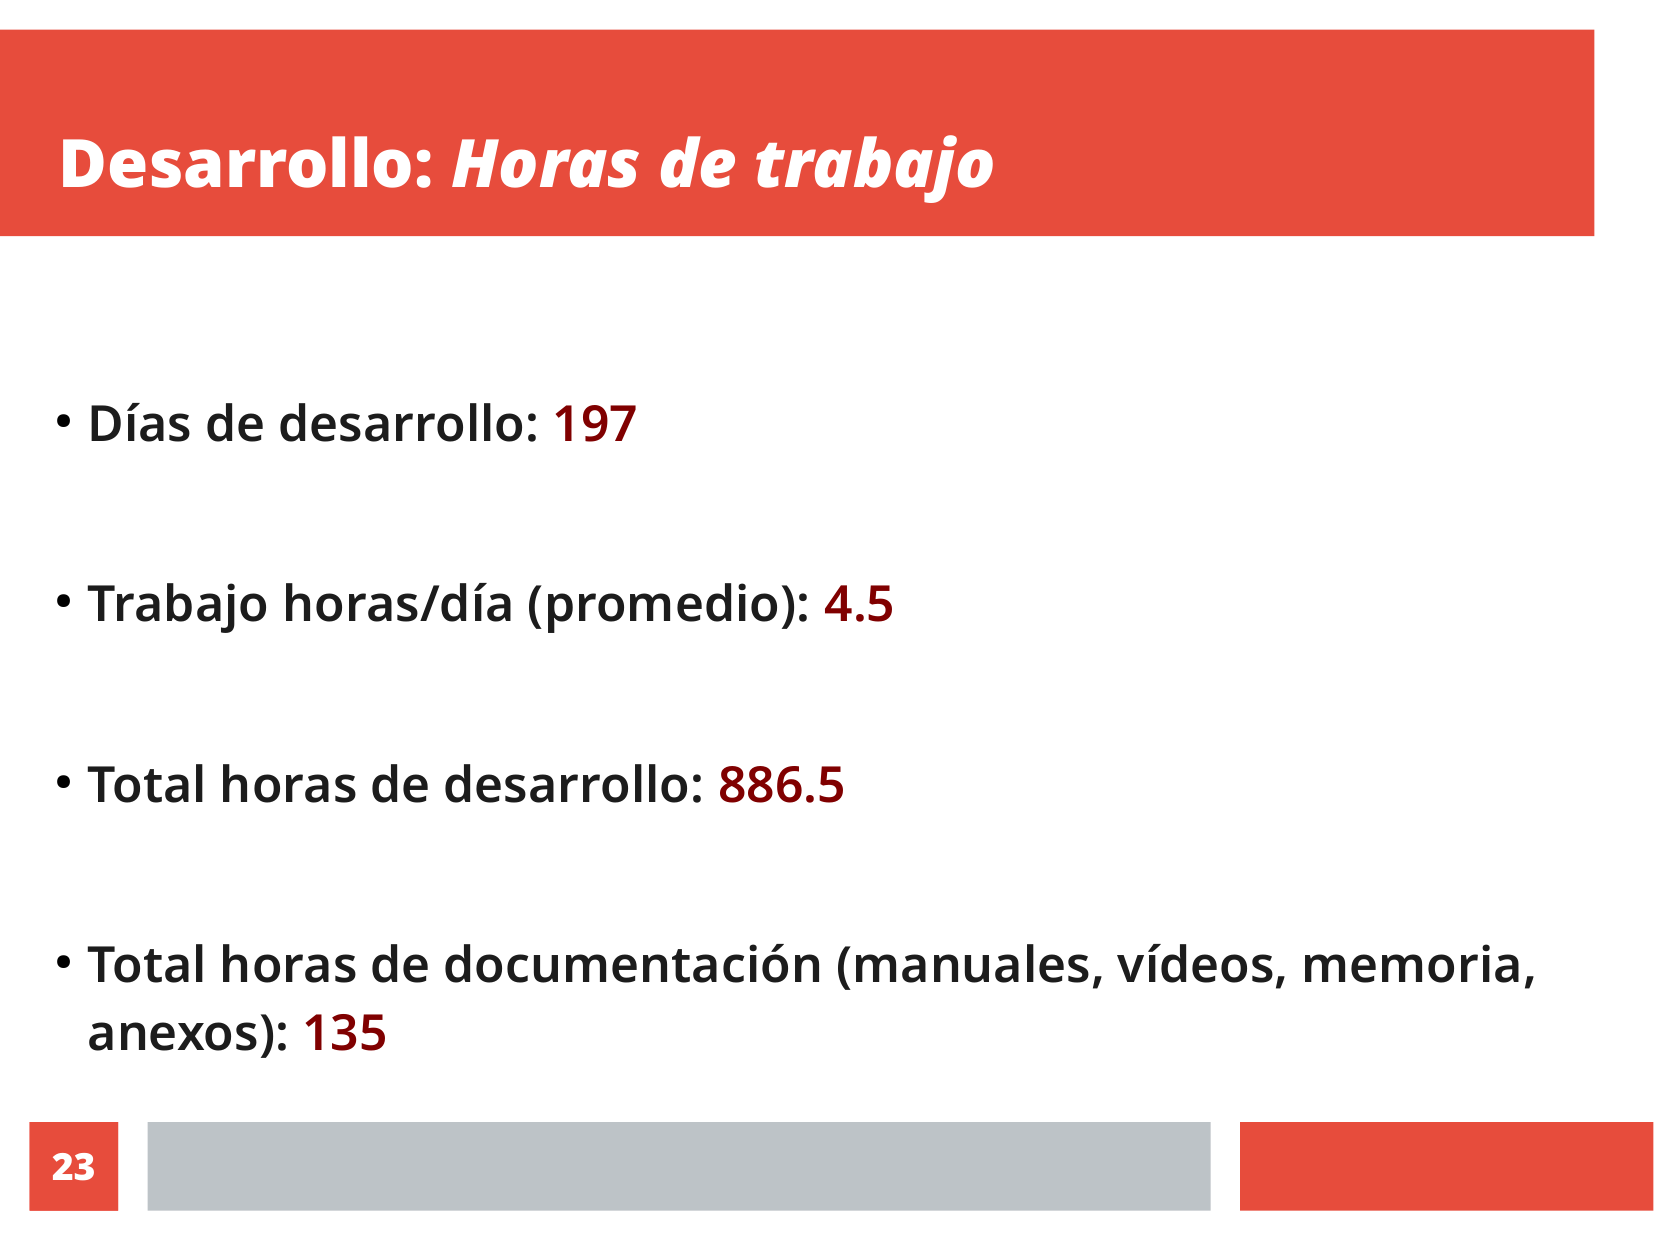

# Desarrollo: Horas de trabajo
Días de desarrollo: 197
Trabajo horas/día (promedio): 4.5
Total horas de desarrollo: 886.5
Total horas de documentación (manuales, vídeos, memoria, anexos): 135
23